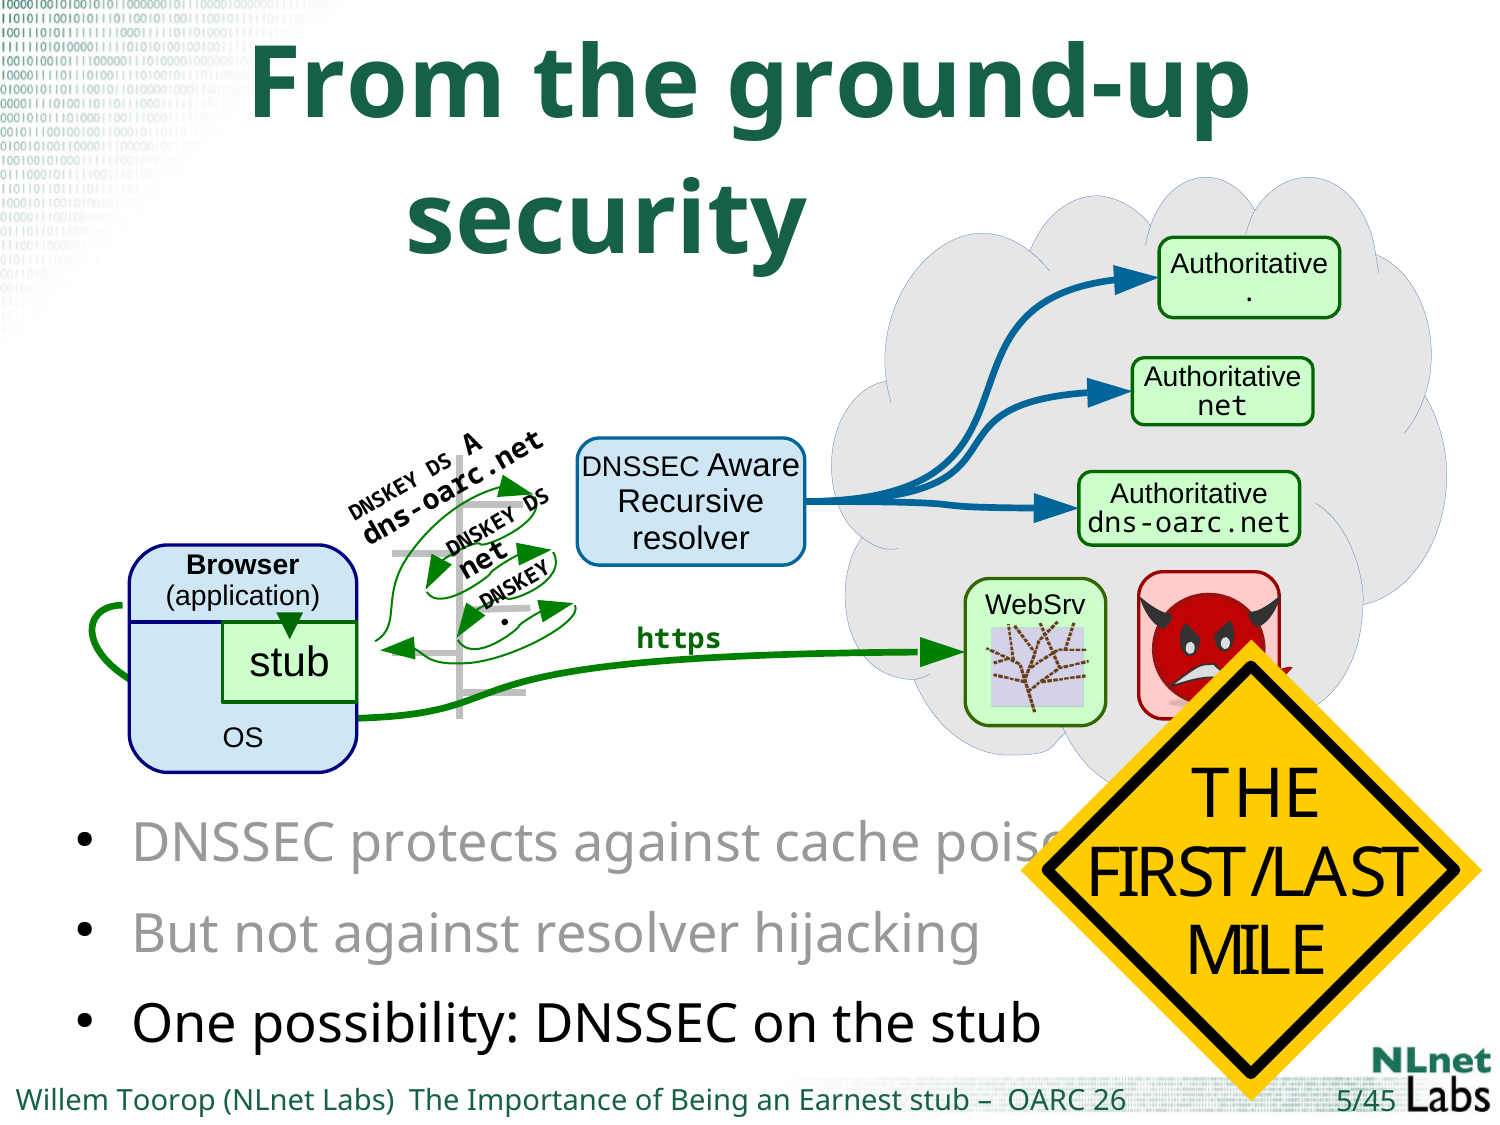

# From the ground-up security
DNSSEC protects against cache poisoning
But not against resolver hijacking
One possibility: DNSSEC on the stub